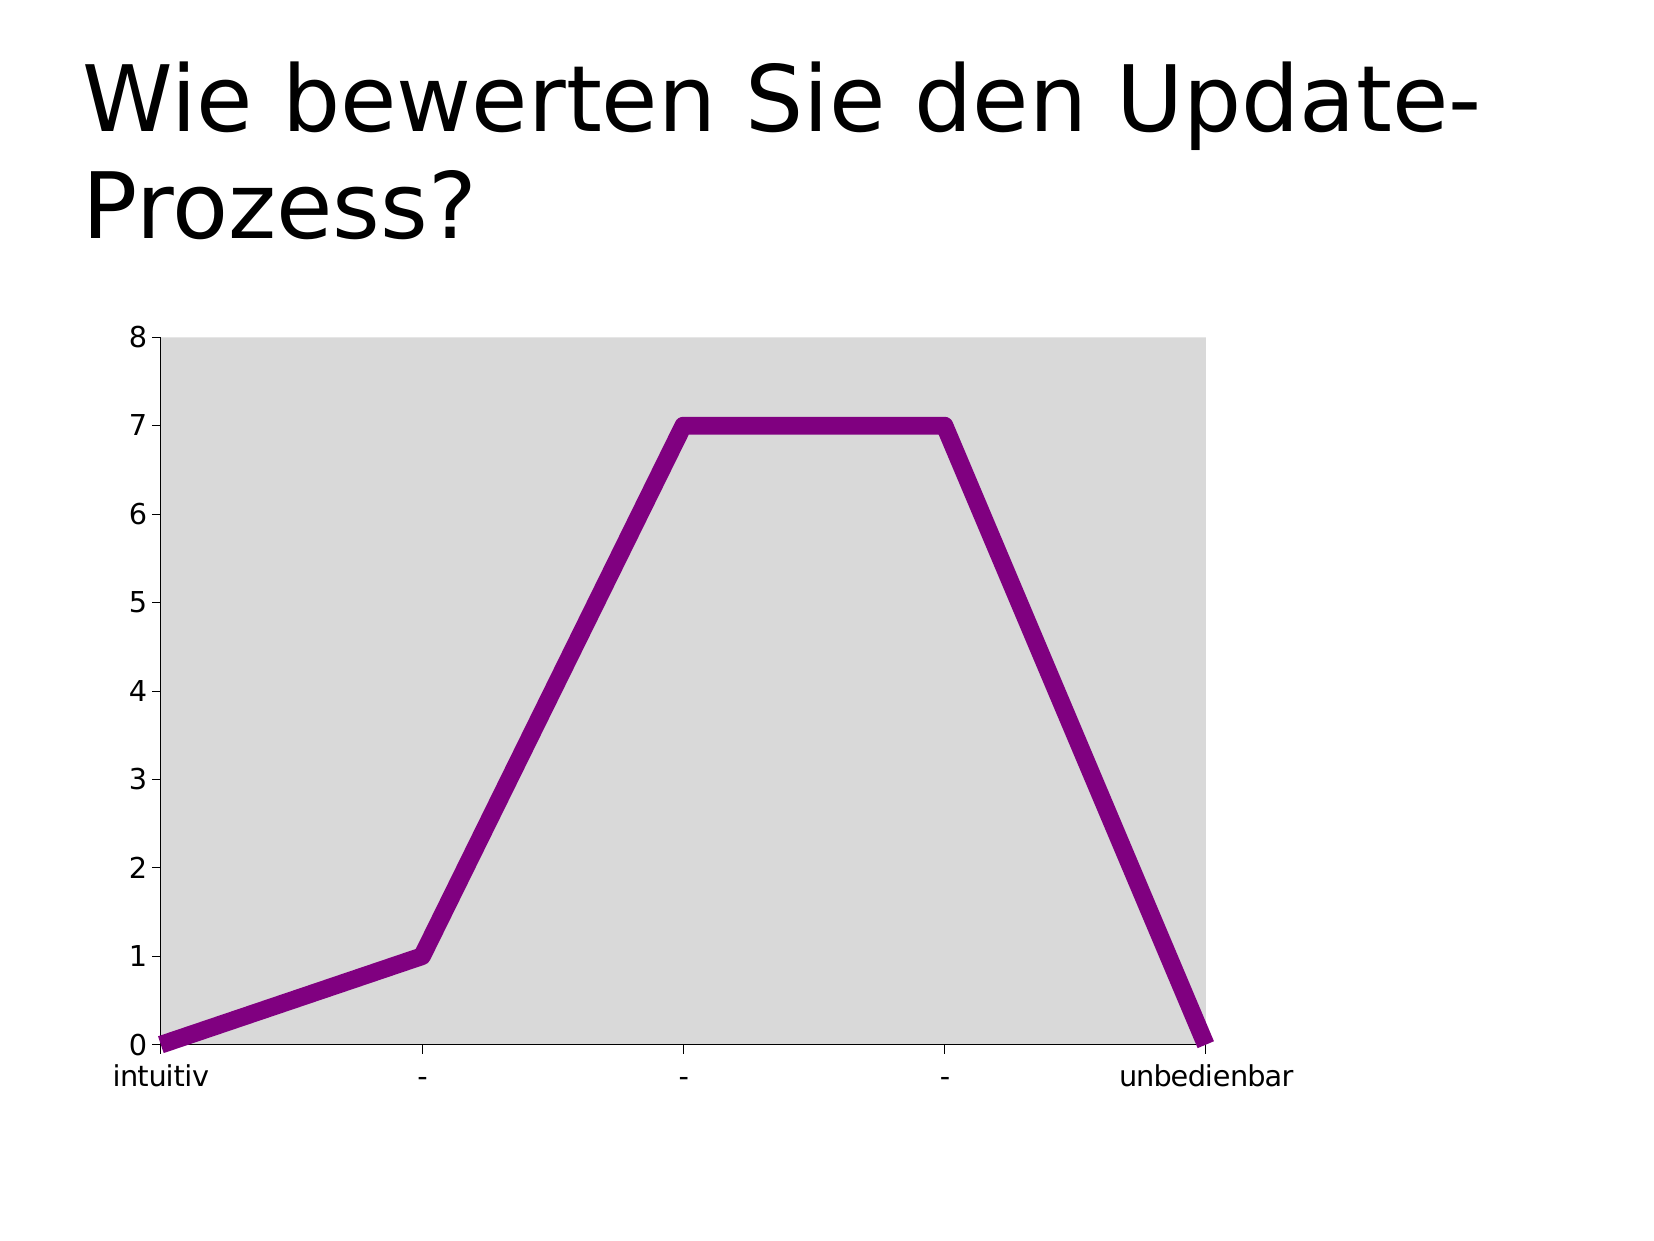

# Wie bewerten Sie den Update-Prozess?
### Chart
| Category | Updateprozess |
|---|---|
| intuitiv | 0.0 |
| - | 1.0 |
| - | 7.0 |
| - | 7.0 |
| unbedienbar | 0.0 |